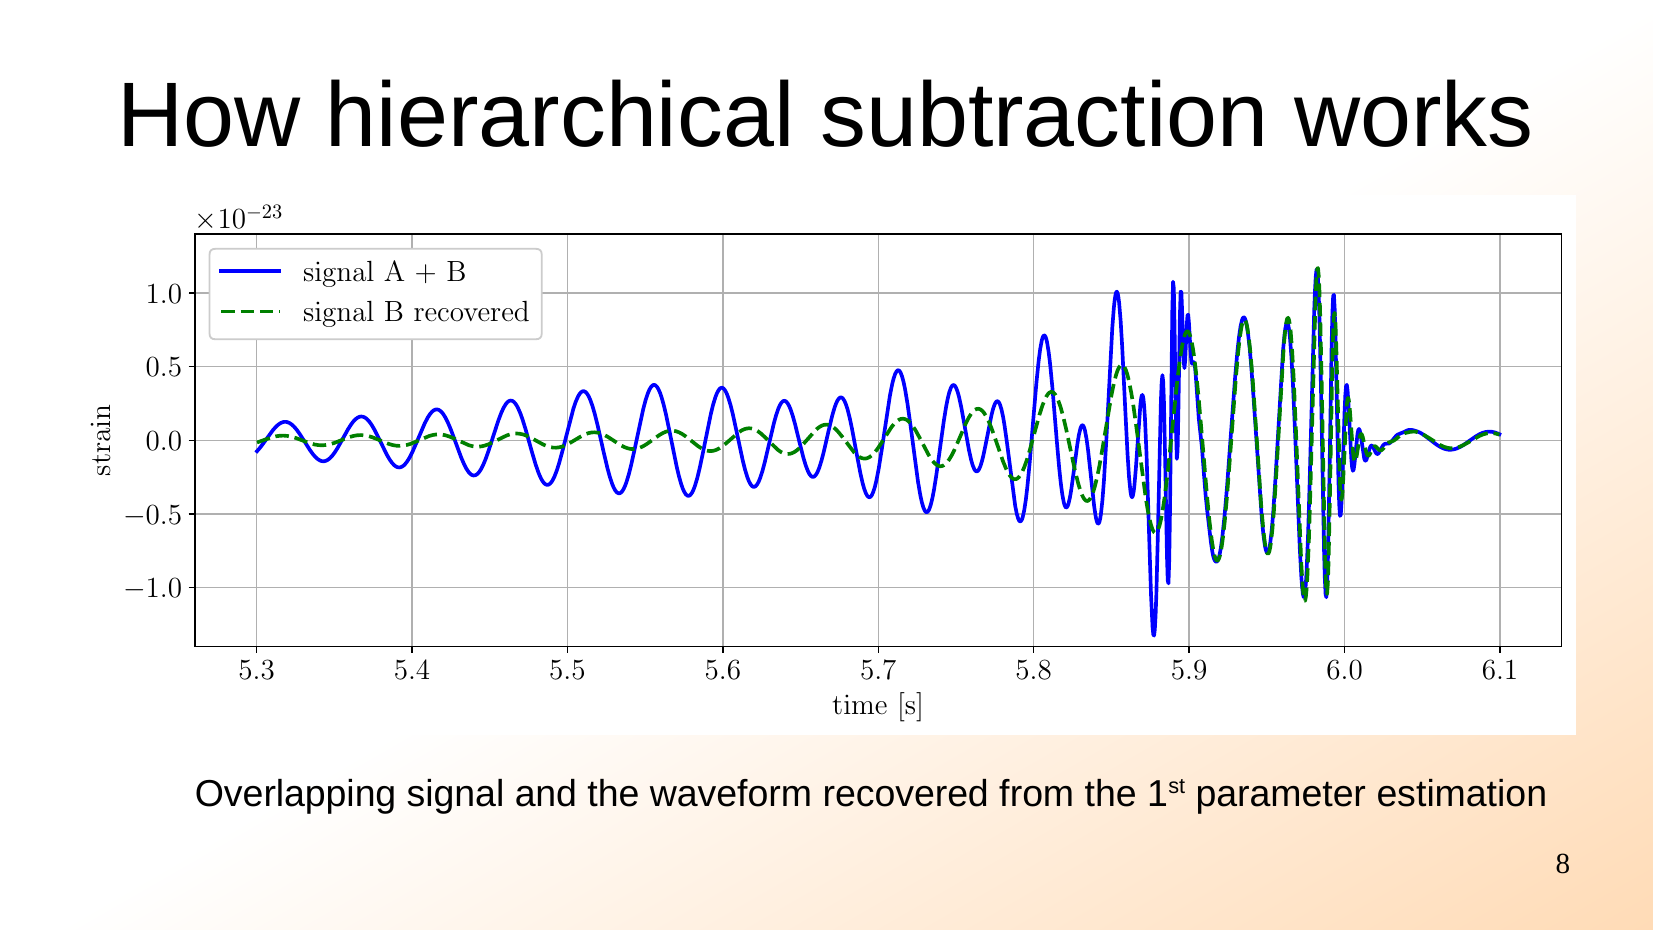

# How hierarchical subtraction works
Overlapping signal and the waveform recovered from the 1st parameter estimation
8